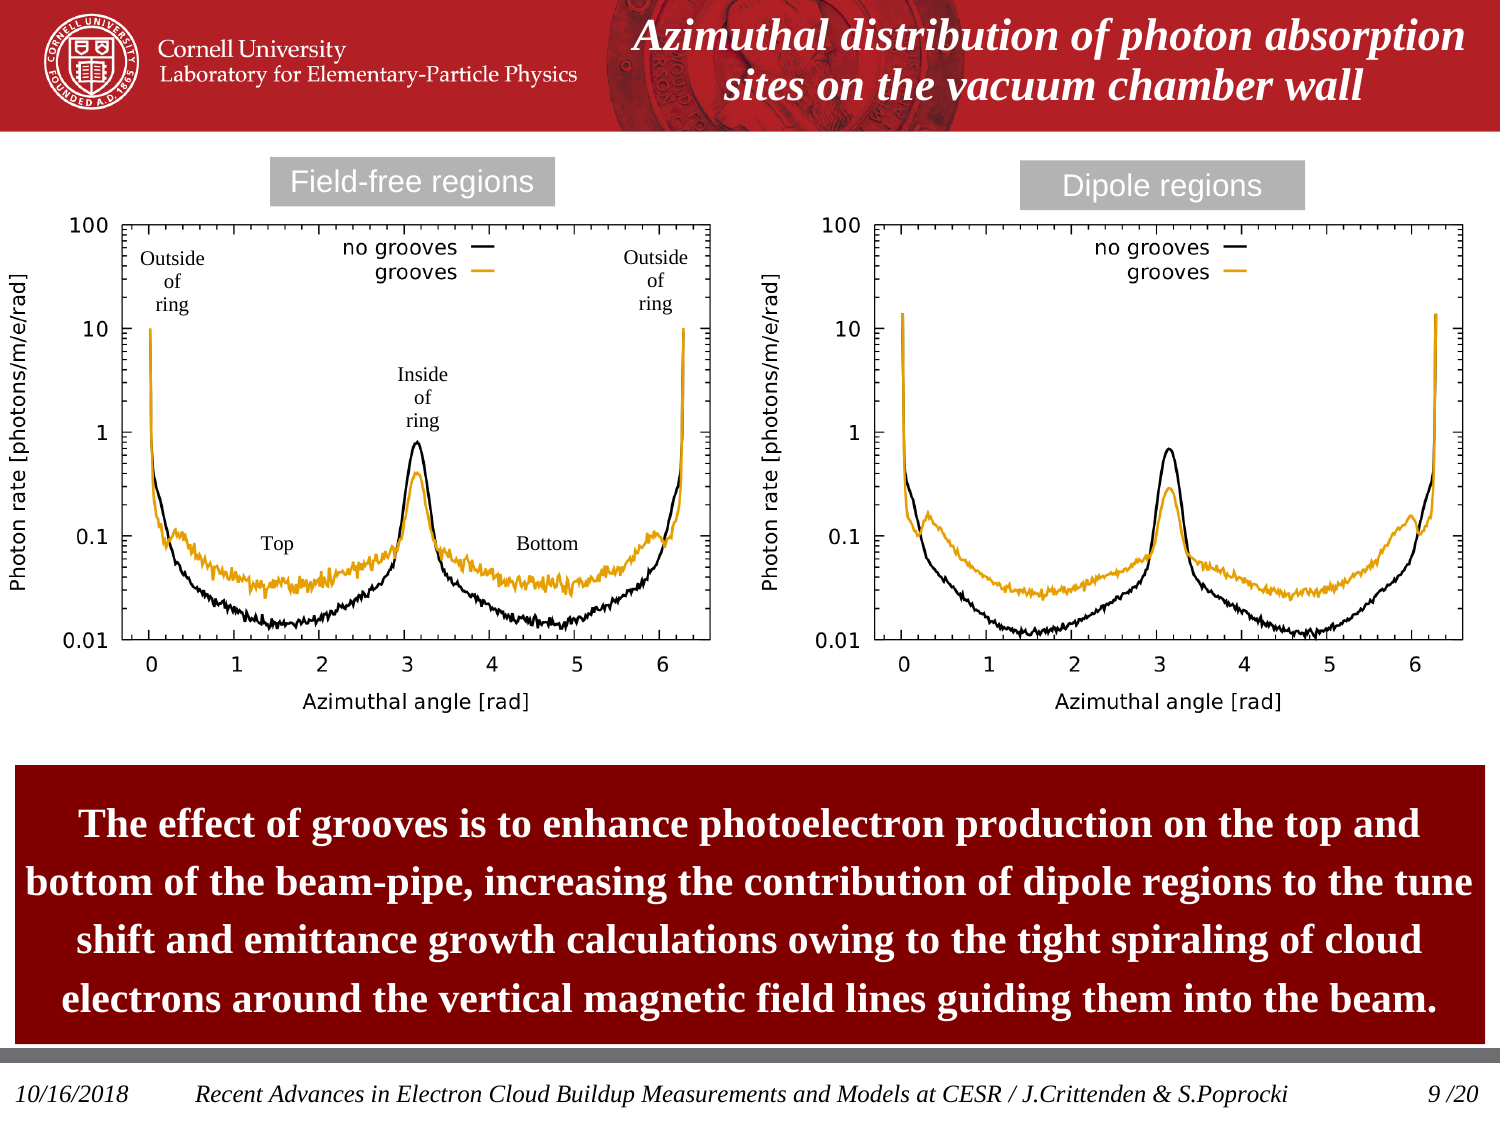

# Azimuthal distribution of photon absorption sites on the vacuum chamber wall
Field-free regions
Dipole regions
Outside
of
ring
Outside
of
ring
Inside
of
ring
Top
Bottom
The effect of grooves is to enhance photoelectron production on the top and bottom of the beam-pipe, increasing the contribution of dipole regions to the tune shift and emittance growth calculations owing to the tight spiraling of cloud electrons around the vertical magnetic field lines guiding them into the beam.